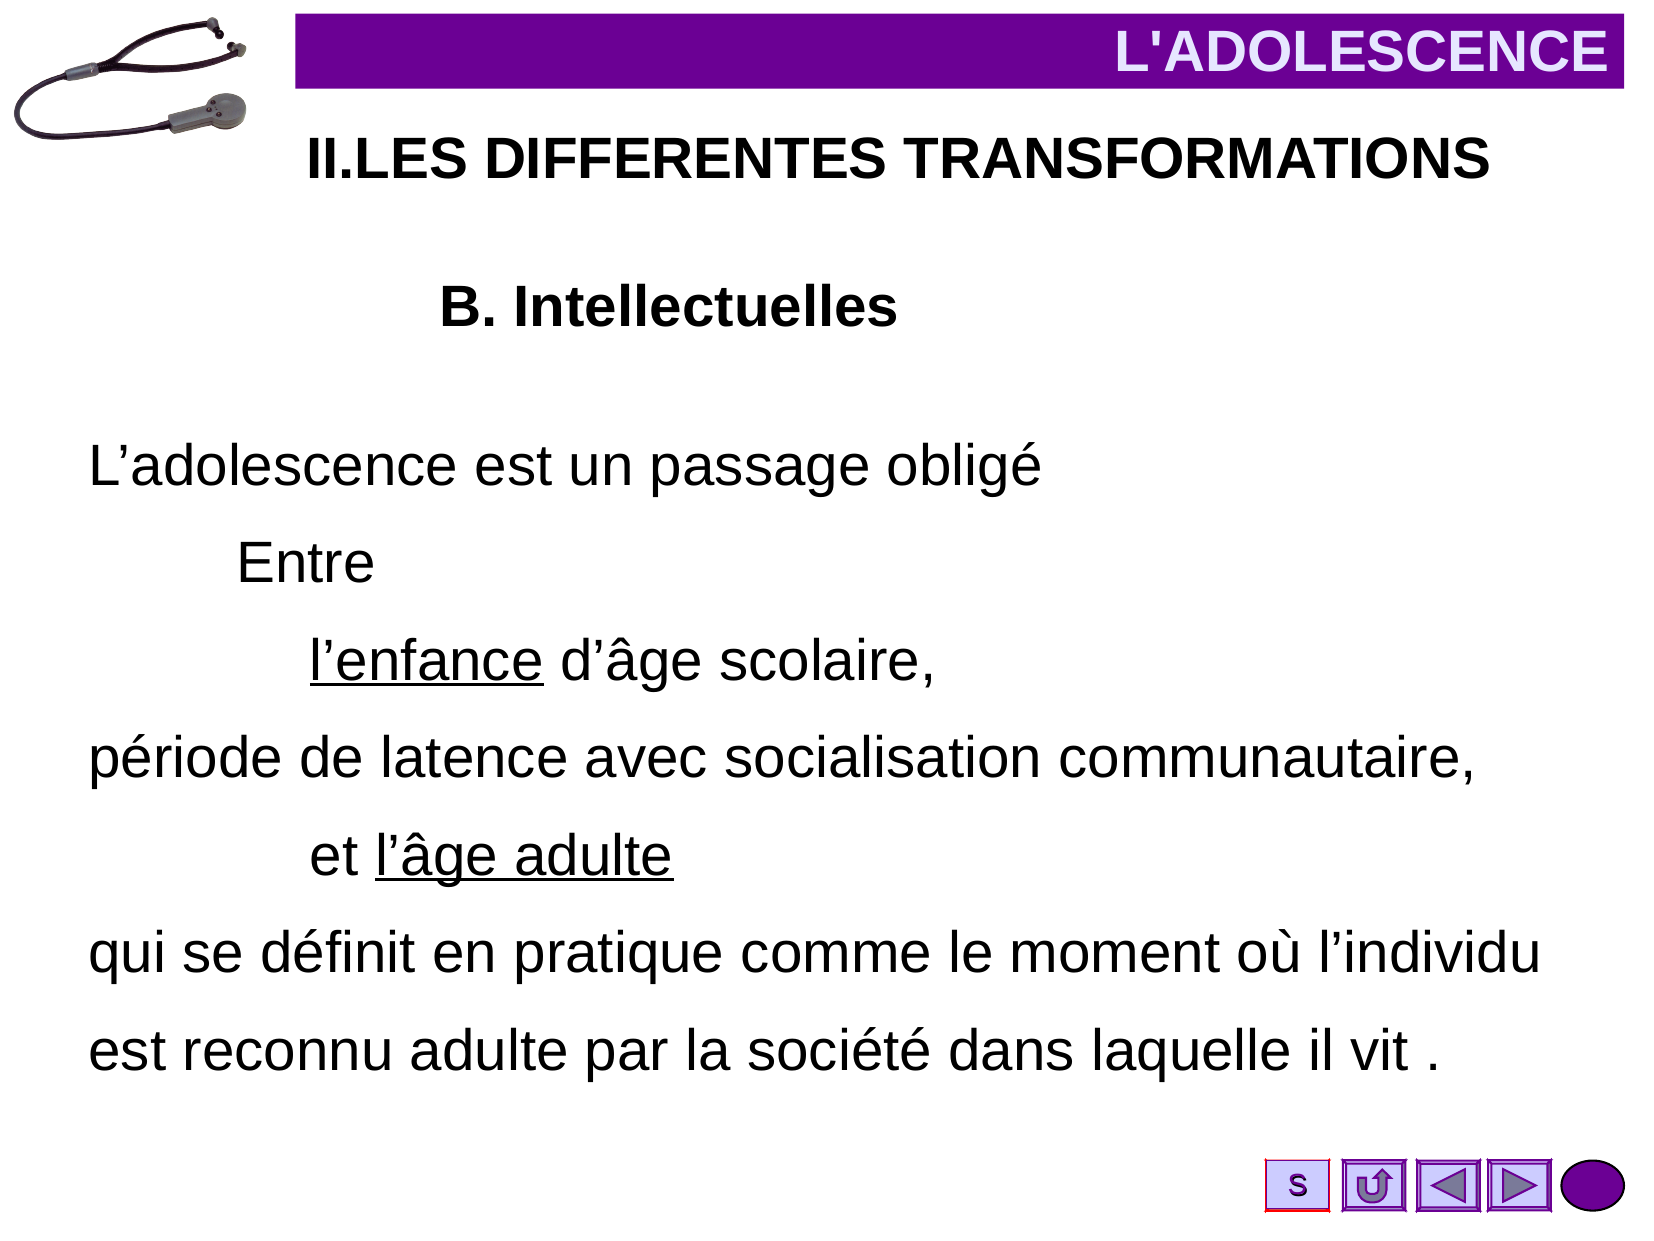

L'ADOLESCENCE
II.LES DIFFERENTES TRANSFORMATIONS
B. Intellectuelles
L’adolescence est un passage obligé
		Entre
			l’enfance d’âge scolaire,
période de latence avec socialisation communautaire,
			et l’âge adulte
qui se définit en pratique comme le moment où l’individu est reconnu adulte par la société dans laquelle il vit .